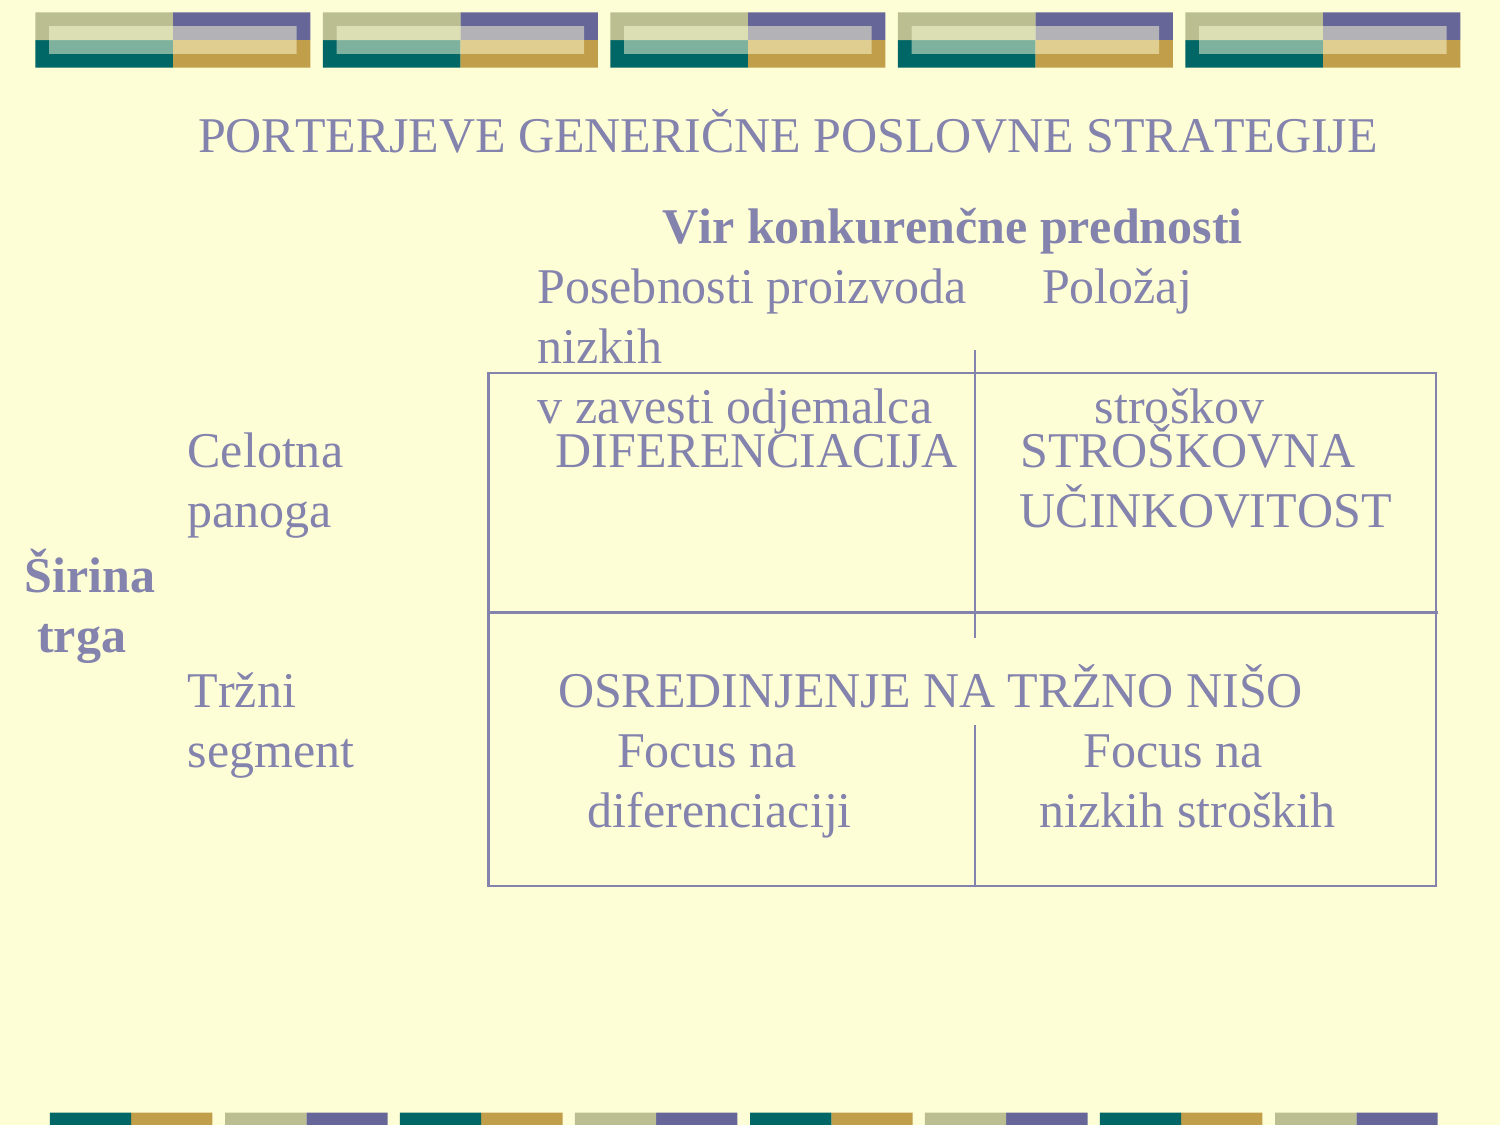

PORTERJEVE GENERIČNE POSLOVNE STRATEGIJE
 Vir konkurenčne prednosti
Posebnosti proizvoda Položaj nizkih
v zavesti odjemalca stroškov
Celotna DIFERENCIACIJA STROŠKOVNA
panoga UČINKOVITOST
Tržni OSREDINJENJE NA TRŽNO NIŠO
segment Focus na Focus na
 diferenciaciji nizkih stroških
 Širina
 trga